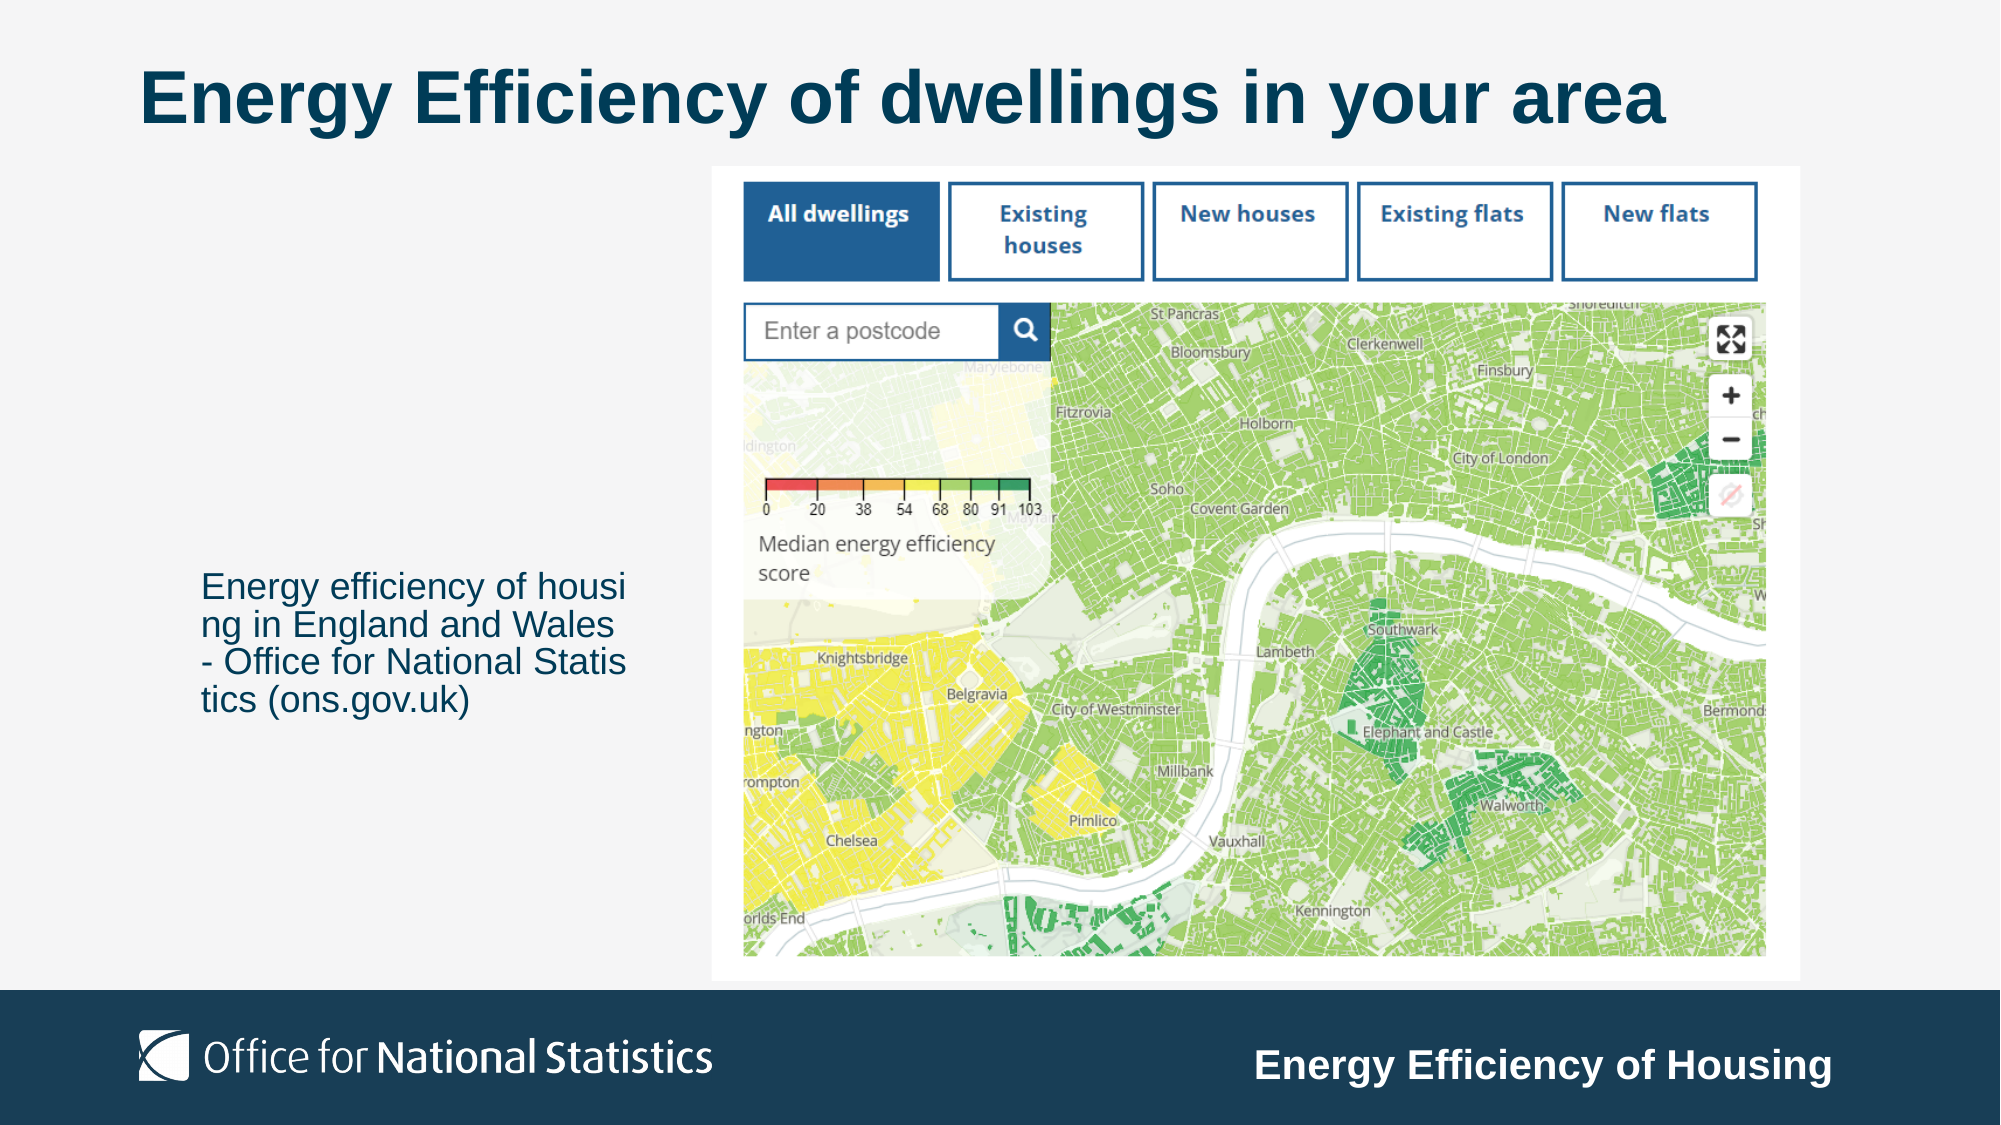

# Energy Efficiency of dwellings in your area
Energy efficiency of housing in England and Wales - Office for National Statistics (ons.gov.uk)
Energy Efficiency of Housing